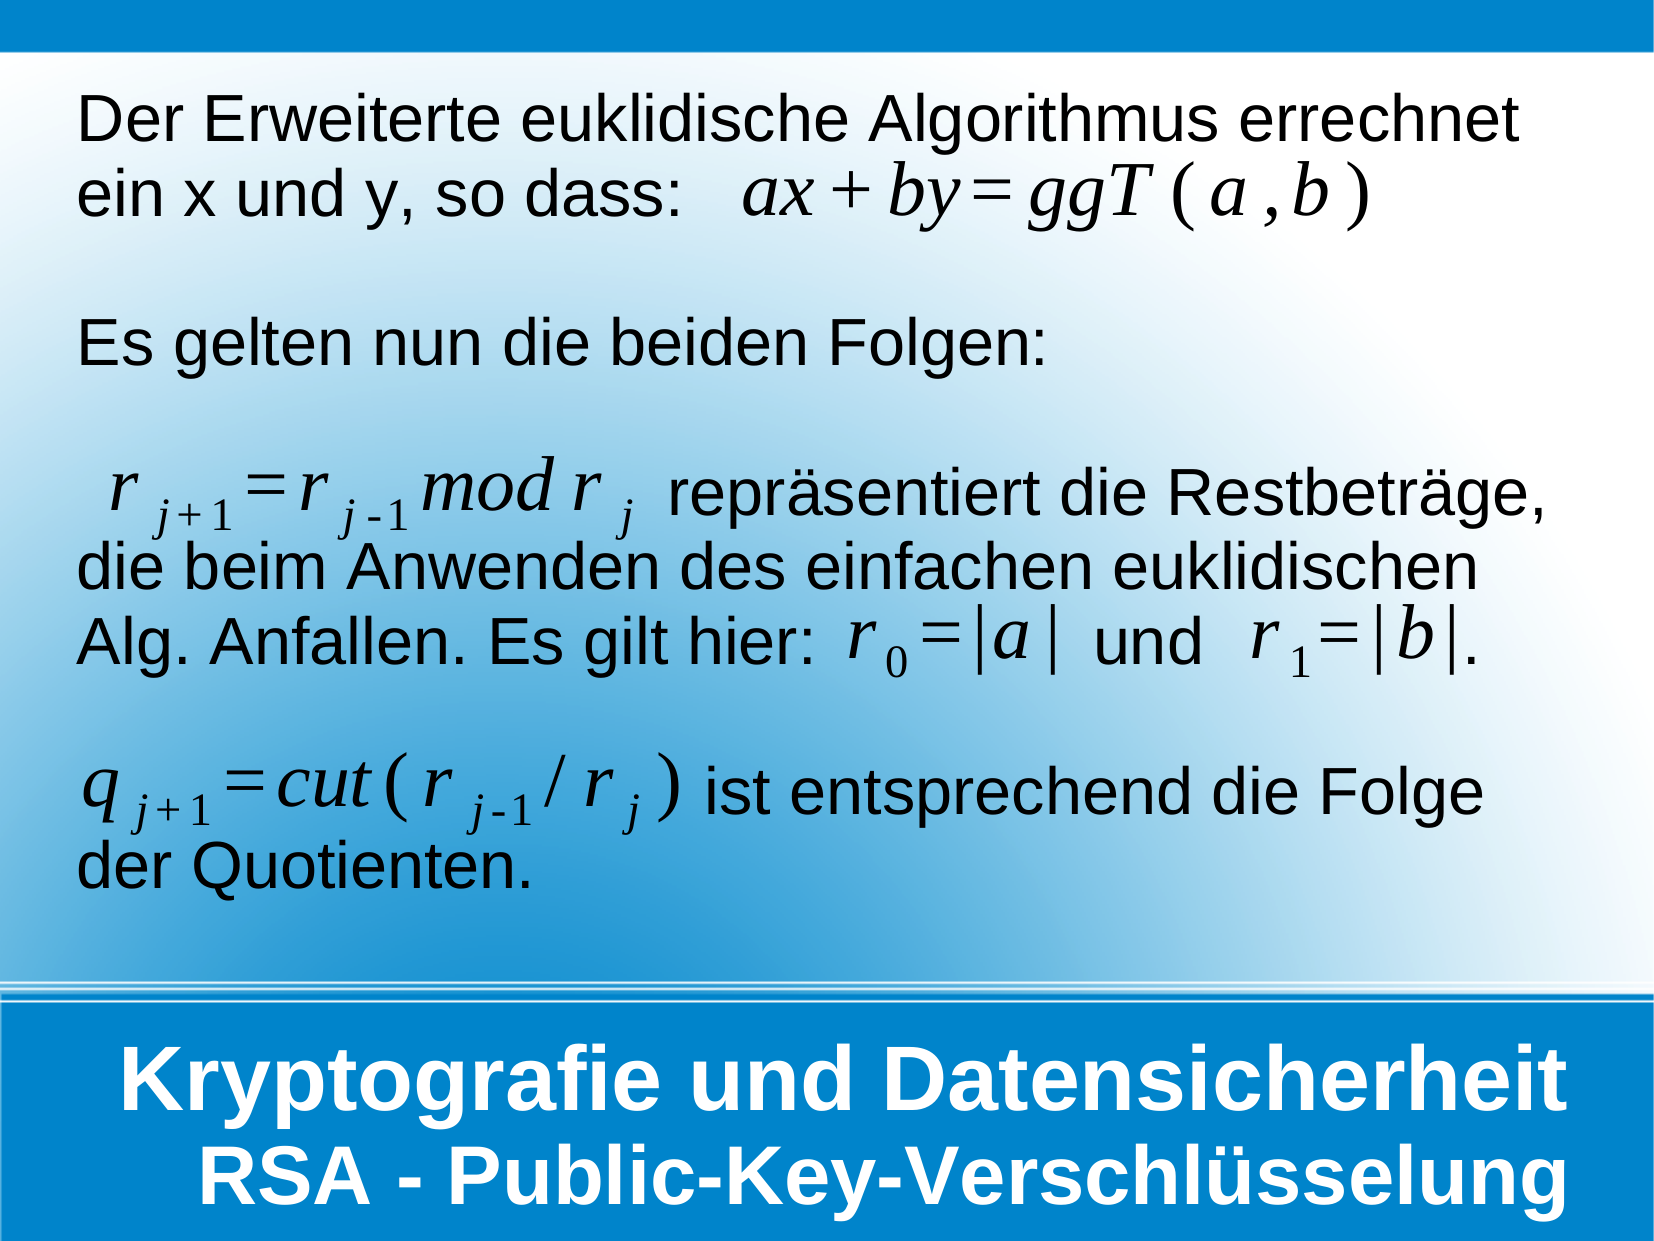

Der Erweiterte euklidische Algorithmus errechnet ein x und y, so dass:
Es gelten nun die beiden Folgen:
						 repräsentiert die Restbeträge, die beim Anwenden des einfachen euklidischen Alg. Anfallen. Es gilt hier: und .
						 ist entsprechend die Folge der Quotienten.
# Kryptografie und Datensicherheit RSA - Public-Key-Verschlüsselung